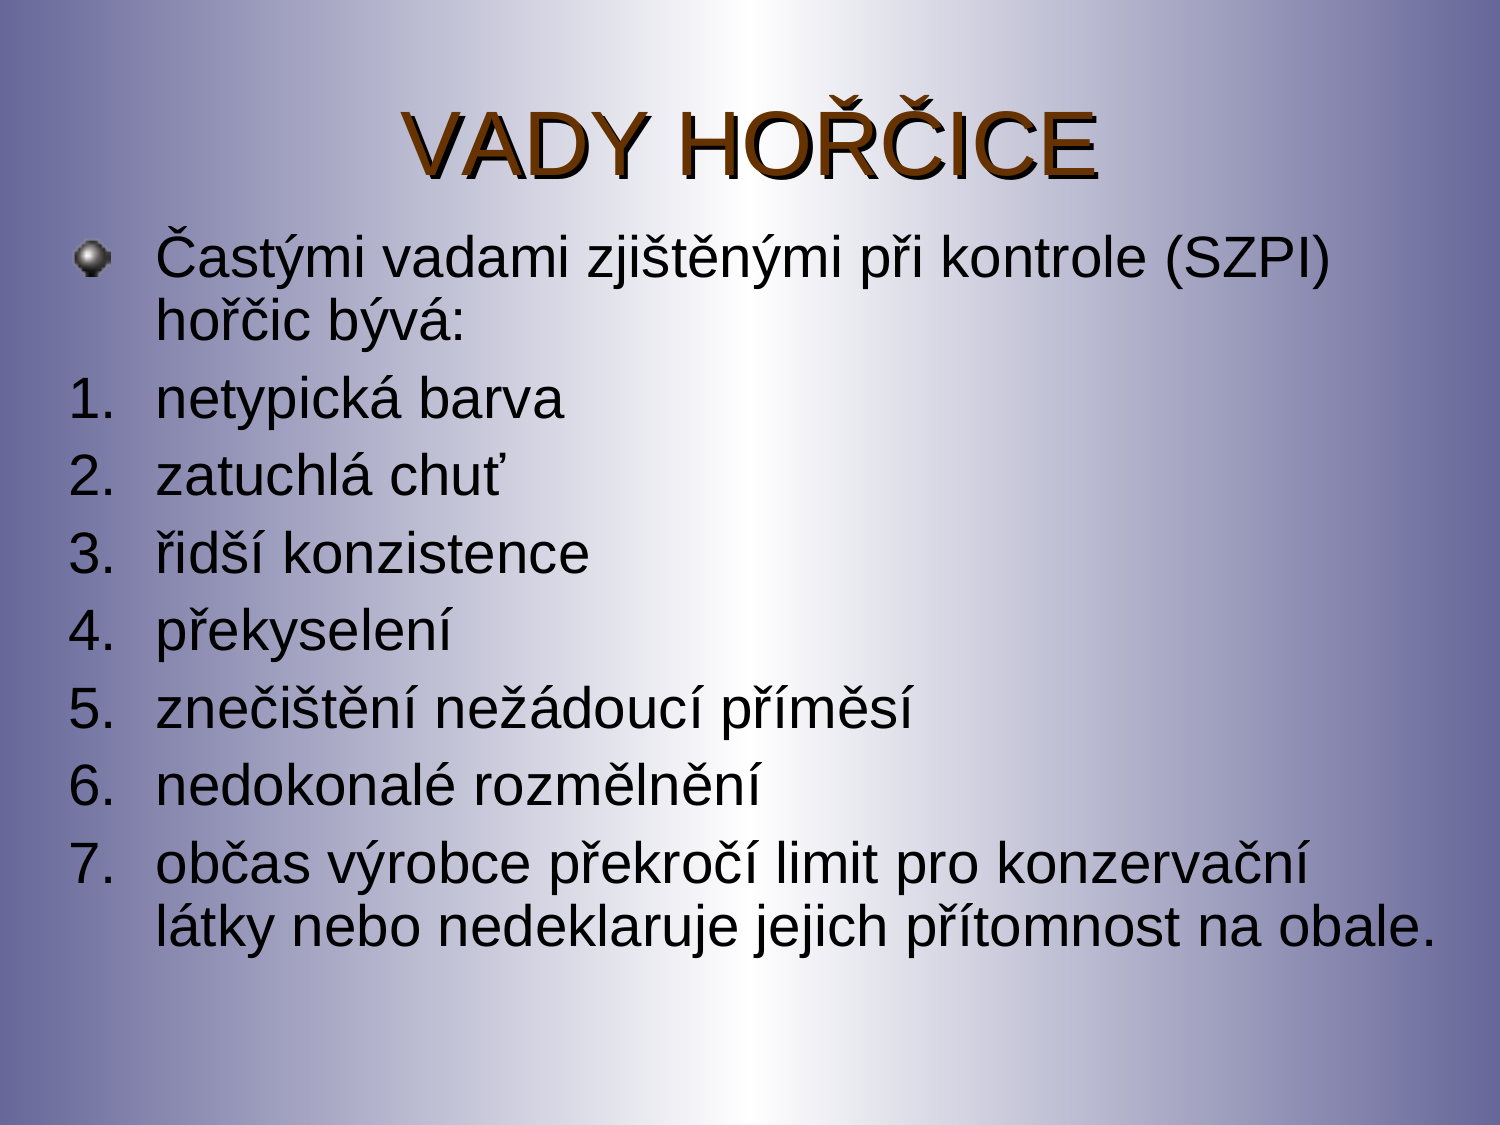

# VADY HOŘČICE
Častými vadami zjištěnými při kontrole (SZPI) hořčic bývá:
netypická barva
zatuchlá chuť
řidší konzistence
překyselení
znečištění nežádoucí příměsí
nedokonalé rozmělnění
občas výrobce překročí limit pro konzervační látky nebo nedeklaruje jejich přítomnost na obale.